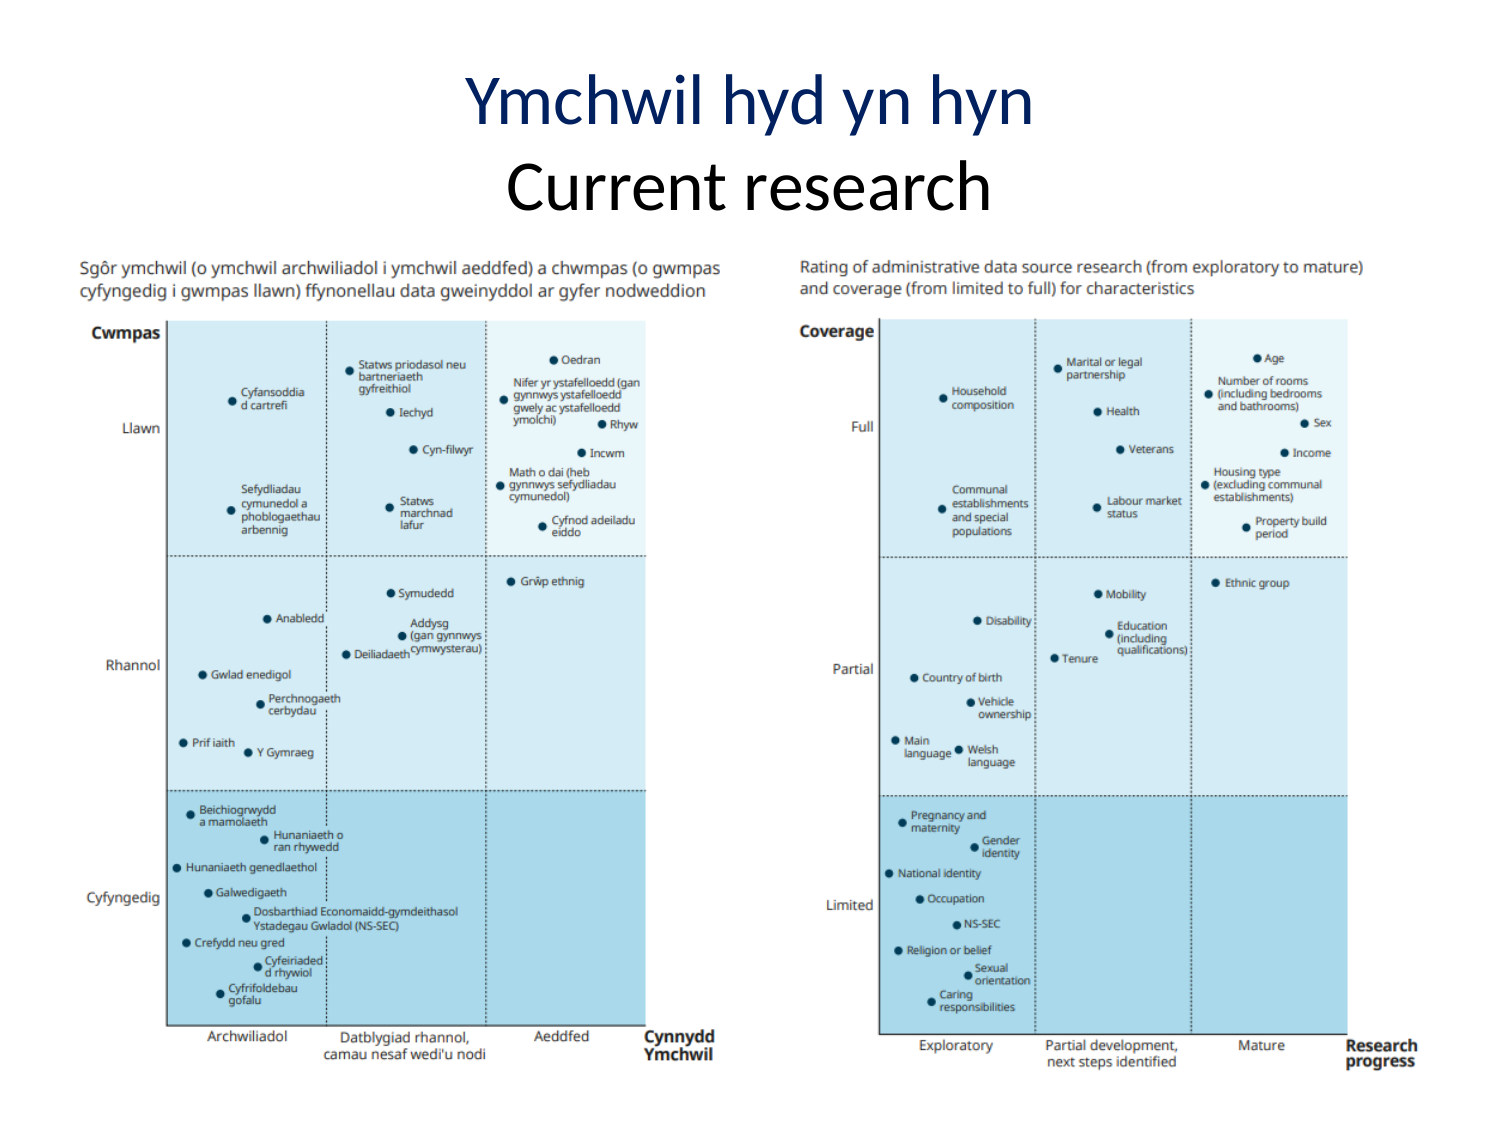

# Ymchwil hyd yn hyn Current research